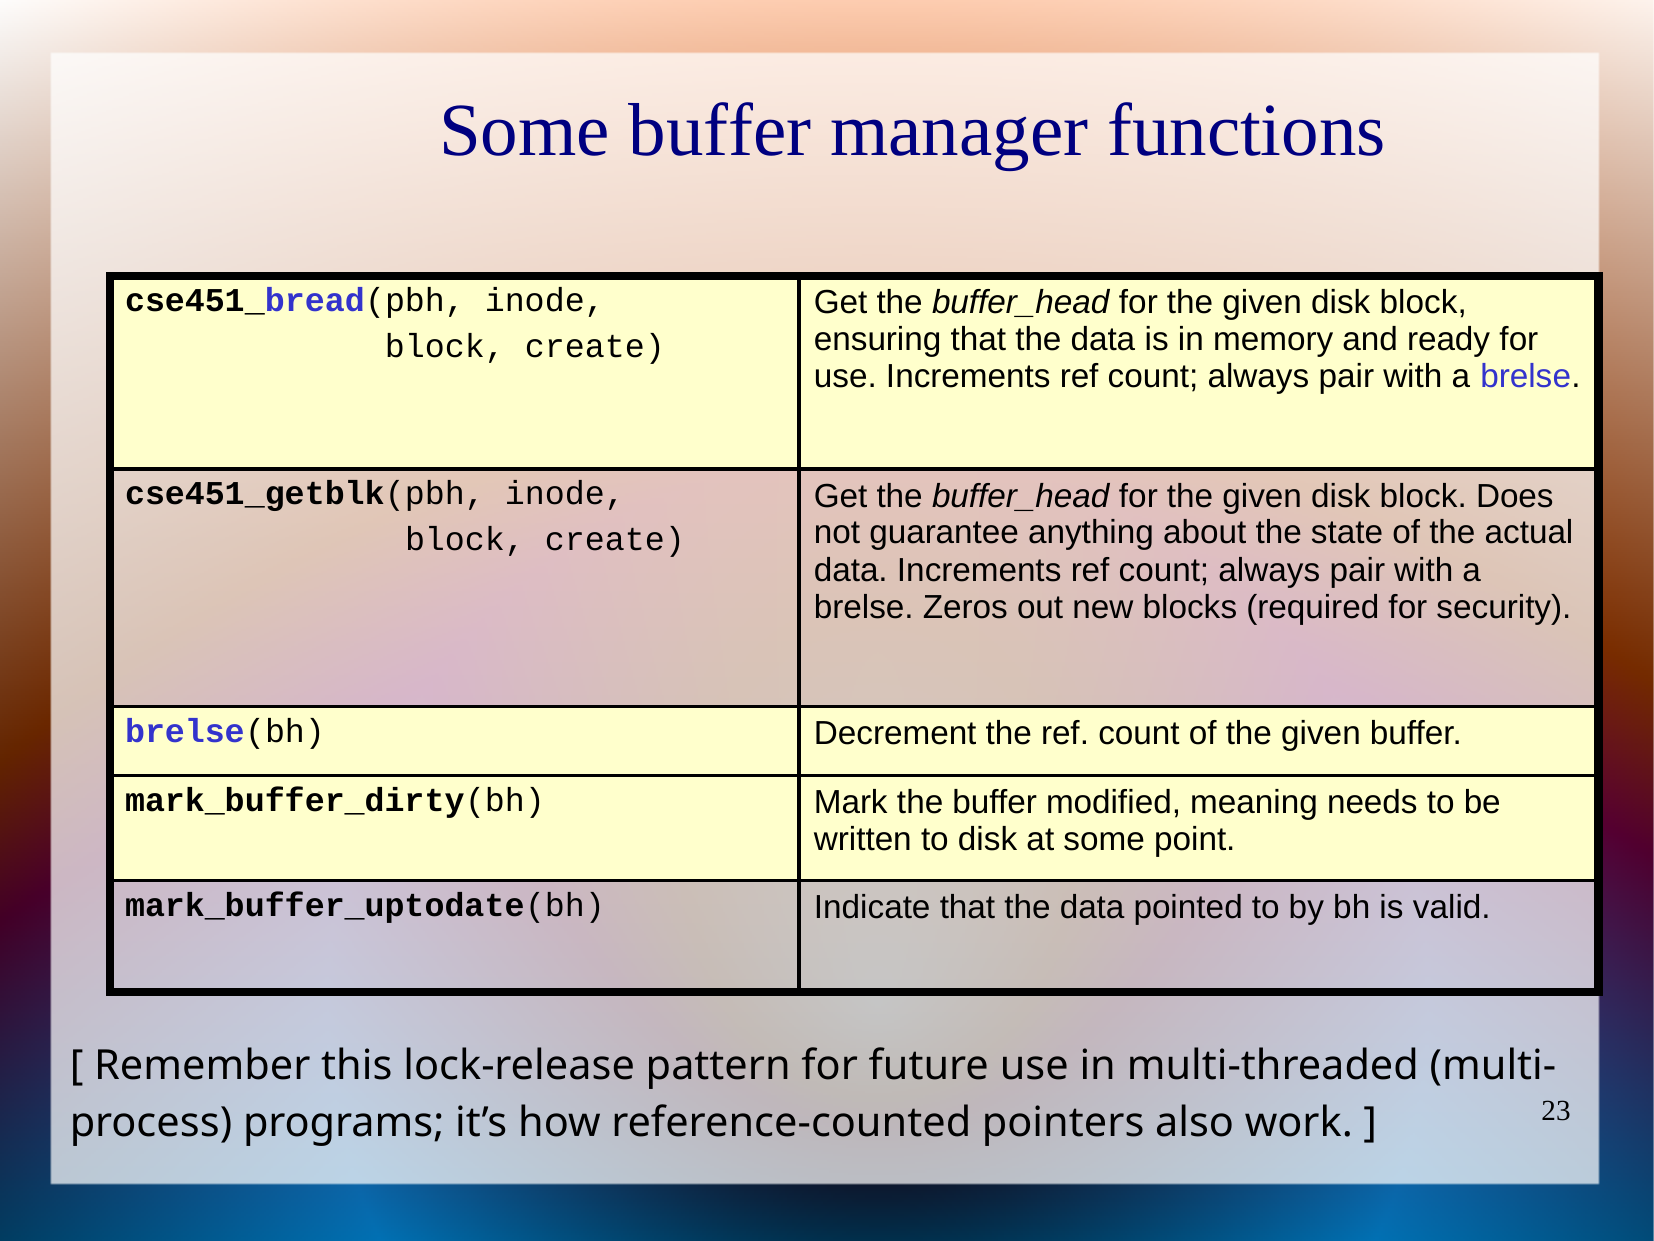

# Some buffer manager functions
| cse451\_bread(pbh, inode, block, create) | Get the buffer\_head for the given disk block, ensuring that the data is in memory and ready for use. Increments ref count; always pair with a brelse. |
| --- | --- |
| cse451\_getblk(pbh, inode, block, create) | Get the buffer\_head for the given disk block. Does not guarantee anything about the state of the actual data. Increments ref count; always pair with a brelse. Zeros out new blocks (required for security). |
| brelse(bh) | Decrement the ref. count of the given buffer. |
| mark\_buffer\_dirty(bh) | Mark the buffer modified, meaning needs to be written to disk at some point. |
| mark\_buffer\_uptodate(bh) | Indicate that the data pointed to by bh is valid. |
[ Remember this lock-release pattern for future use in multi-threaded (multi-process) programs; it’s how reference-counted pointers also work. ]
23